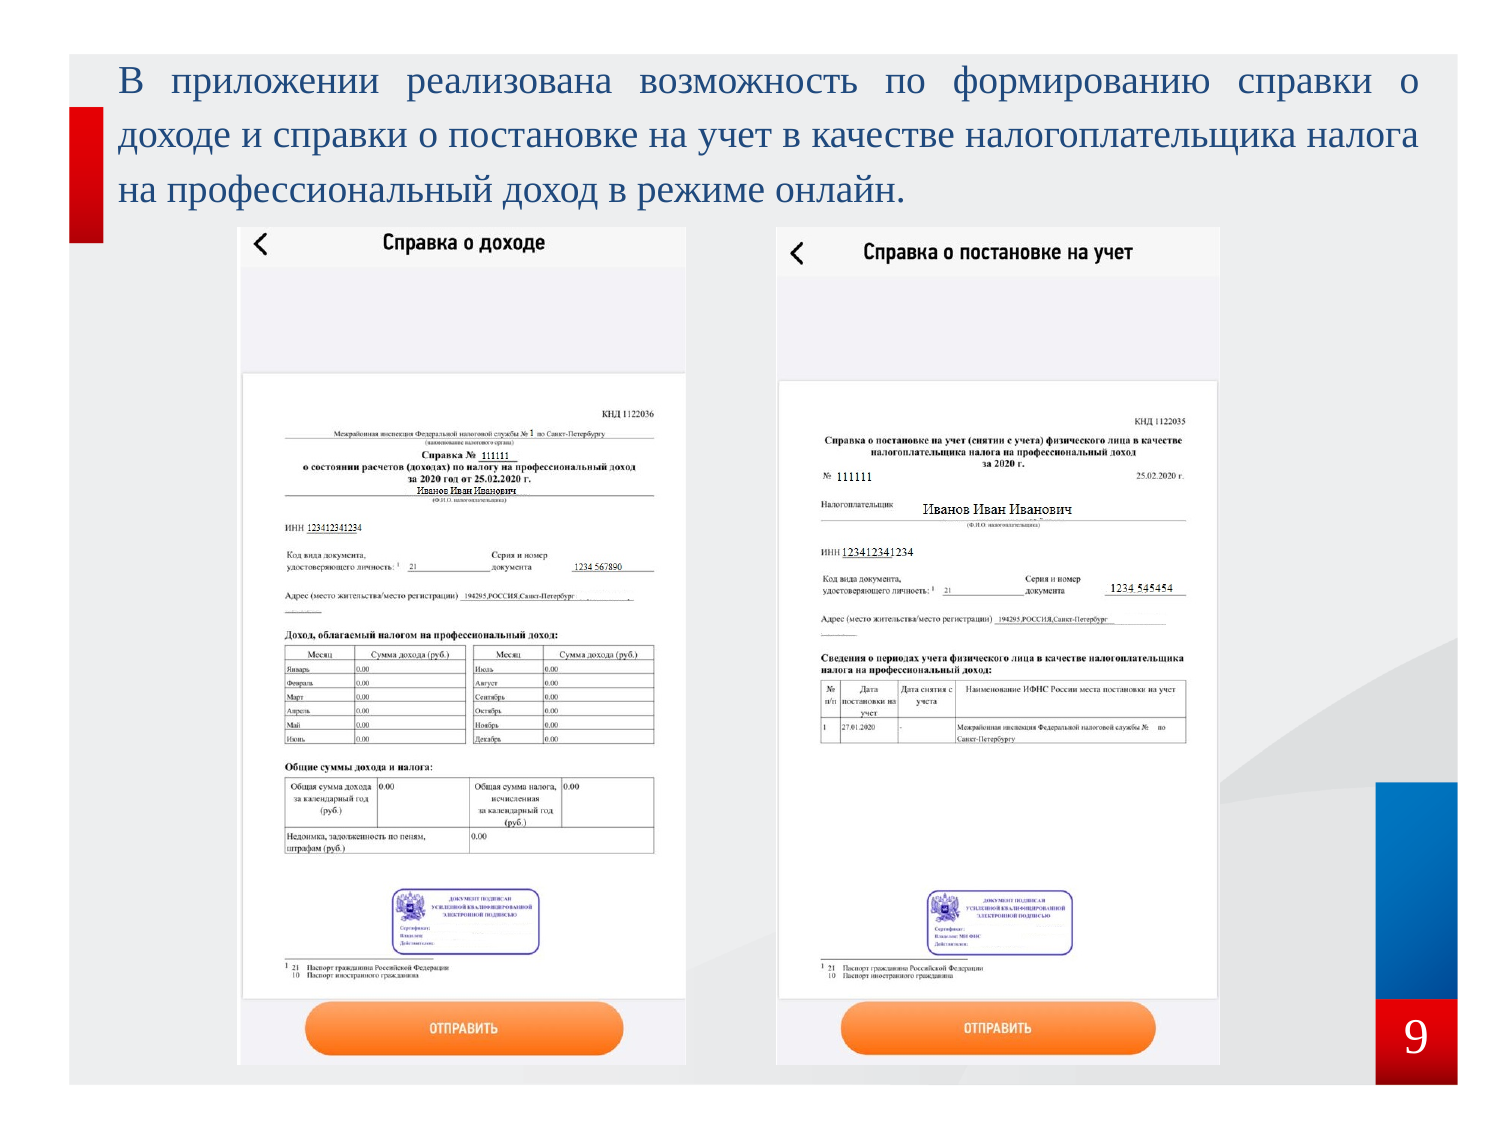

В приложении реализована возможность по формированию справки о доходе и справки о постановке на учет в качестве налогоплательщика налога на профессиональный доход в режиме онлайн.
9